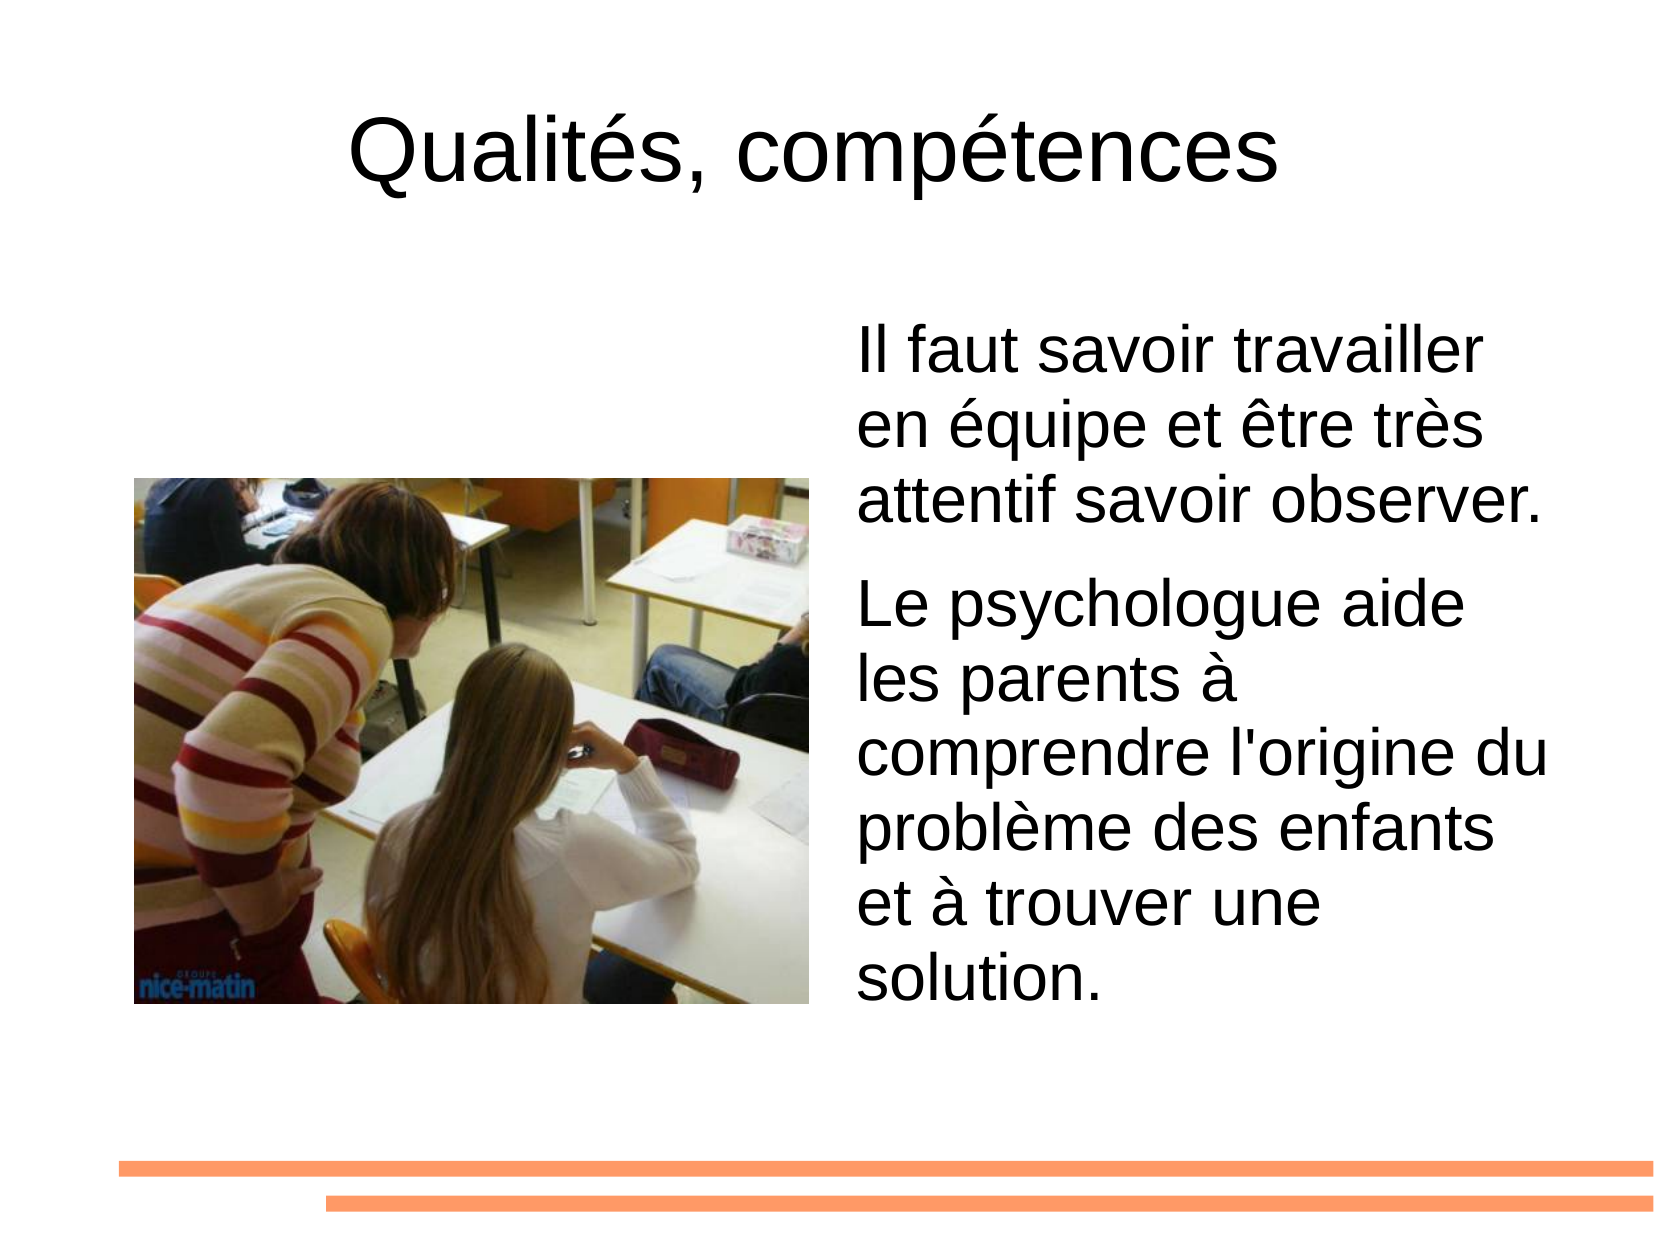

# Qualités, compétences
Il faut savoir travailler en équipe et être très attentif savoir observer.
Le psychologue aide les parents à comprendre l'origine du problème des enfants et à trouver une solution.